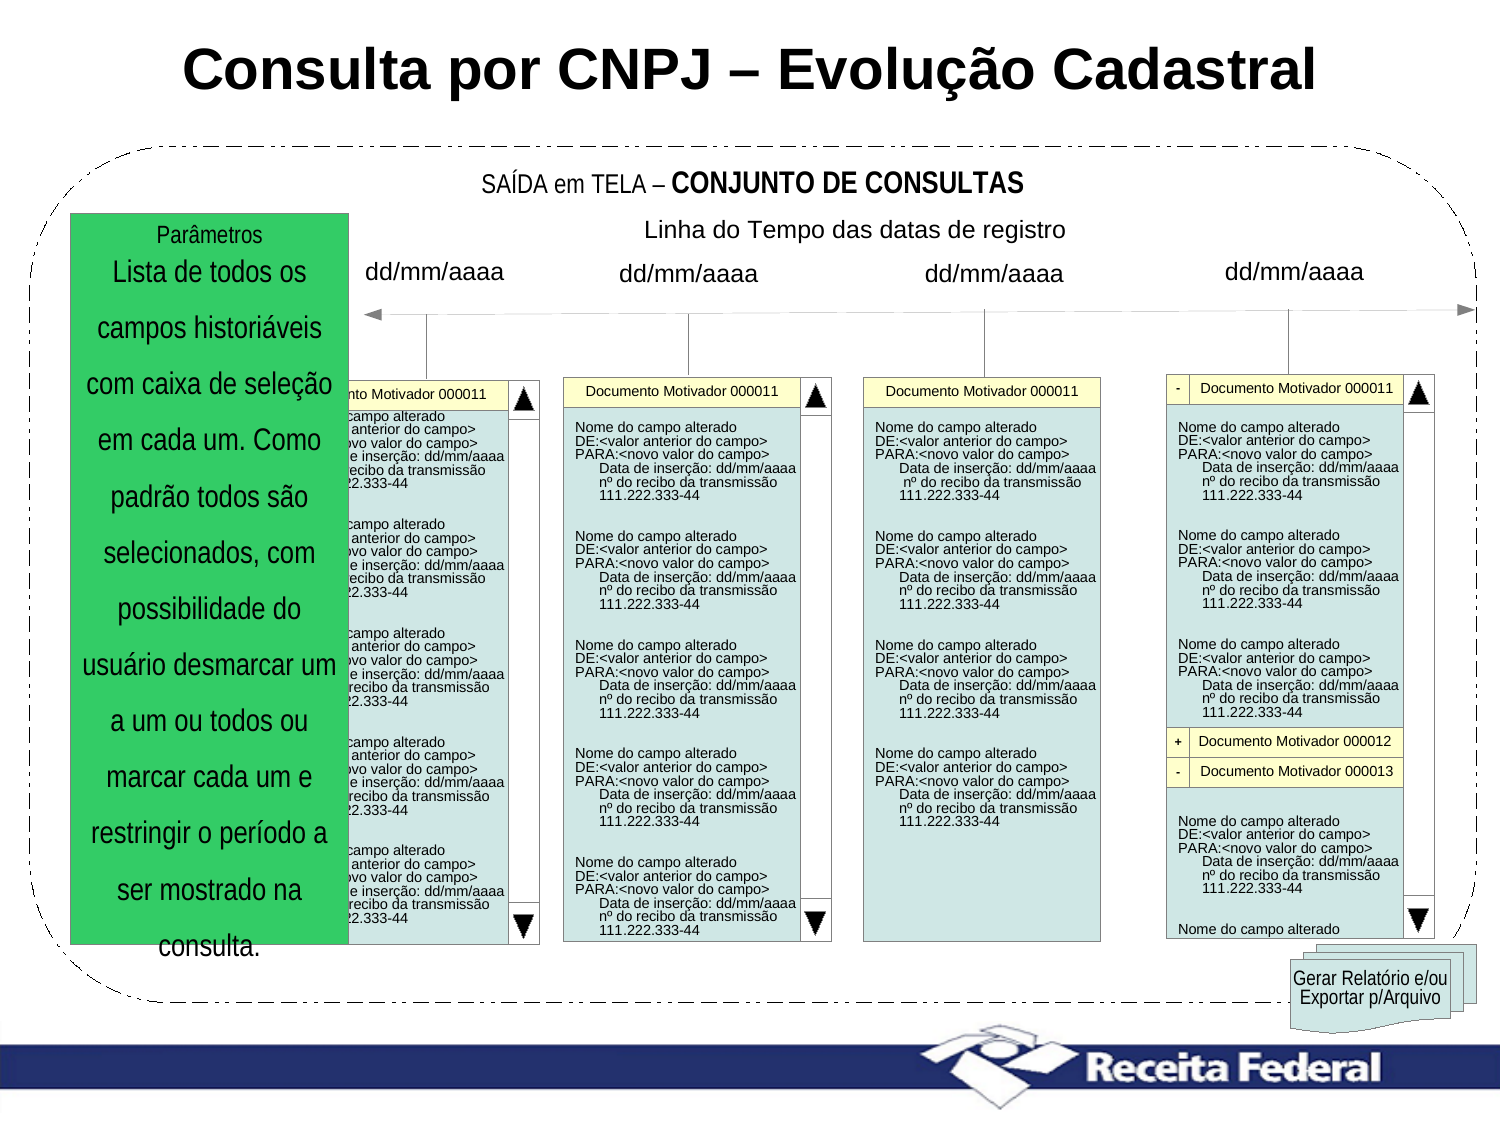

Consulta por CNPJ – Evolução Cadastral
SAÍDA em TELA – CONJUNTO DE CONSULTAS
Linha do Tempo das datas de registro
Parâmetros
Lista de todos os campos historiáveis com caixa de seleção em cada um. Como padrão todos são selecionados, com possibilidade do usuário desmarcar um a um ou todos ou marcar cada um e restringir o período a ser mostrado na consulta.
dd/mm/aaaa
dd/mm/aaaa
dd/mm/aaaa
dd/mm/aaaa
Nome do campo alterado
DE:<valor anterior do campo>
PARA:<novo valor do campo>
 Data de inserção: dd/mm/aaaa
 nº do recibo da transmissão
 111.222.333-44
Nome do campo alterado
DE:<valor anterior do campo>
PARA:<novo valor do campo>
 Data de inserção: dd/mm/aaaa
 nº do recibo da transmissão
 111.222.333-44
Nome do campo alterado
DE:<valor anterior do campo>
PARA:<novo valor do campo>
 Data de inserção: dd/mm/aaaa
 nº do recibo da transmissão
 111.222.333-44
Nome do campo alterado
DE:<valor anterior do campo>
PARA:<novo valor do campo>
 Data de inserção: dd/mm/aaaa
 nº do recibo da transmissão
 111.222.333-44
Nome do campo alterado
 Documento Motivador 000011
-
Nome do campo alterado
DE:<valor anterior do campo>
PARA:<novo valor do campo>
 Data de inserção: dd/mm/aaaa
 nº do recibo da transmissão
 111.222.333-44
Nome do campo alterado
DE:<valor anterior do campo>
PARA:<novo valor do campo>
 Data de inserção: dd/mm/aaaa
 nº do recibo da transmissão
 111.222.333-44
Nome do campo alterado
DE:<valor anterior do campo>
PARA:<novo valor do campo>
 Data de inserção: dd/mm/aaaa
 nº do recibo da transmissão
 111.222.333-44
Nome do campo alterado
DE:<valor anterior do campo>
PARA:<novo valor do campo>
 Data de inserção: dd/mm/aaaa
 nº do recibo da transmissão
 111.222.333-44
Nome do campo alterado
DE:<valor anterior do campo>
PARA:<novo valor do campo>
 Data de inserção: dd/mm/aaaa
 nº do recibo da transmissão
 111.222.333-44
Documento Motivador 000011
Nome do campo alterado
DE:<valor anterior do campo>
PARA:<novo valor do campo>
 Data de inserção: dd/mm/aaaa
 nº do recibo da transmissão
 111.222.333-44
Nome do campo alterado
DE:<valor anterior do campo>
PARA:<novo valor do campo>
 Data de inserção: dd/mm/aaaa
 nº do recibo da transmissão
 111.222.333-44
Nome do campo alterado
DE:<valor anterior do campo>
PARA:<novo valor do campo>
 Data de inserção: dd/mm/aaaa
 nº do recibo da transmissão
 111.222.333-44
Nome do campo alterado
DE:<valor anterior do campo>
PARA:<novo valor do campo>
 Data de inserção: dd/mm/aaaa
 nº do recibo da transmissão
 111.222.333-44
Documento Motivador 000011
Nome do campo alterado
DE:<valor anterior do campo>
PARA:<novo valor do campo>
 Data de inserção: dd/mm/aaaa
 nº do recibo da transmissão
 111.222.333-44
Nome do campo alterado
DE:<valor anterior do campo>
PARA:<novo valor do campo>
 Data de inserção: dd/mm/aaaa
 nº do recibo da transmissão
 111.222.333-44
Nome do campo alterado
DE:<valor anterior do campo>
PARA:<novo valor do campo>
 Data de inserção: dd/mm/aaaa
 nº do recibo da transmissão
 111.222.333-44
Nome do campo alterado
DE:<valor anterior do campo>
PARA:<novo valor do campo>
 Data de inserção: dd/mm/aaaa
 nº do recibo da transmissão
 111.222.333-44
Nome do campo alterado
DE:<valor anterior do campo>
PARA:<novo valor do campo>
 Data de inserção: dd/mm/aaaa
 nº do recibo da transmissão
 111.222.333-44
Documento Motivador 000011
 Documento Motivador 000012
+
 Documento Motivador 000013
-
Gerar Relatório e/ou
Exportar p/Arquivo